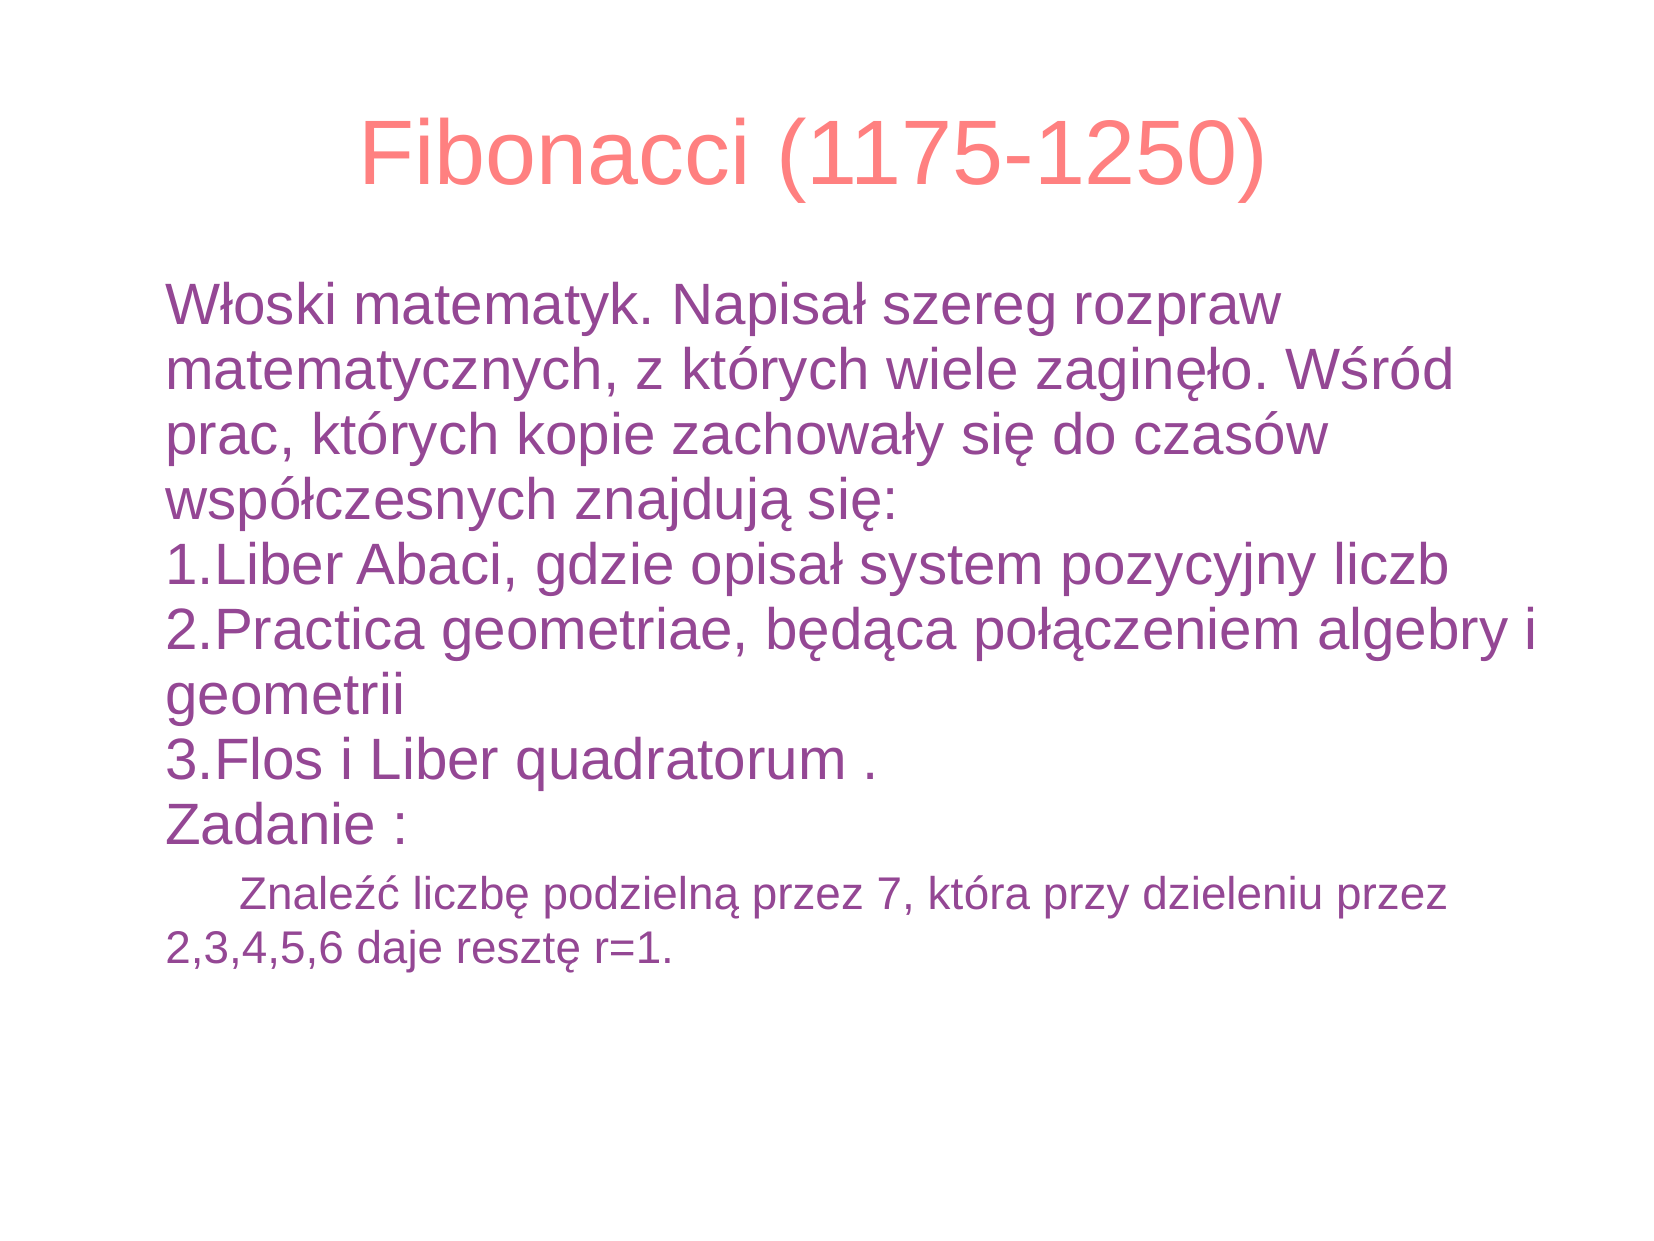

# Fibonacci (1175-1250)
Włoski matematyk. Napisał szereg rozpraw matematycznych, z których wiele zaginęło. Wśród prac, których kopie zachowały się do czasów współczesnych znajdują się:
1.Liber Abaci, gdzie opisał system pozycyjny liczb
2.Practica geometriae, będąca połączeniem algebry i geometrii
3.Flos i Liber quadratorum .
Zadanie :
 	Znaleźć liczbę podzielną przez 7, która przy dzieleniu przez 2,3,4,5,6 daje resztę r=1.